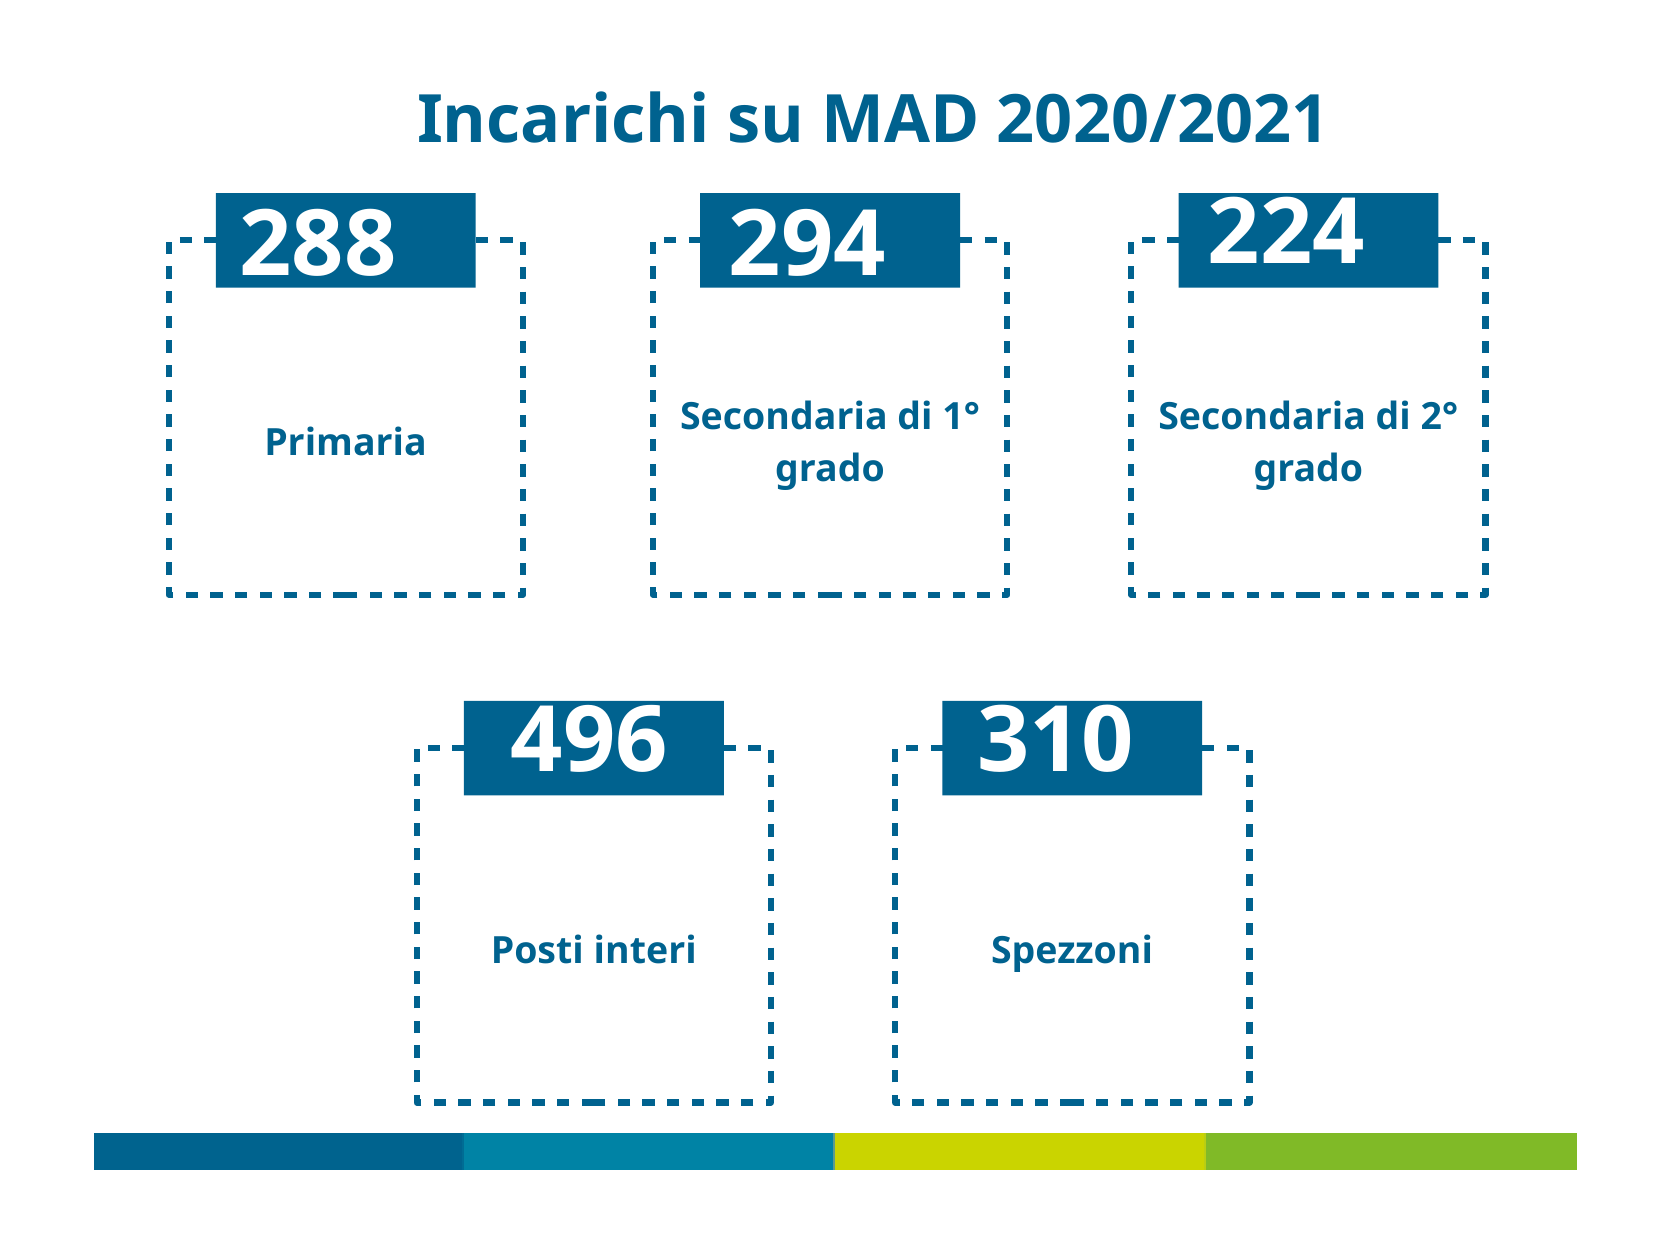

Incarichi su MAD 2020/2021
224
288
294
Primaria
Secondaria di 1° grado
Secondaria di 2° grado
496
310
Posti interi
Spezzoni